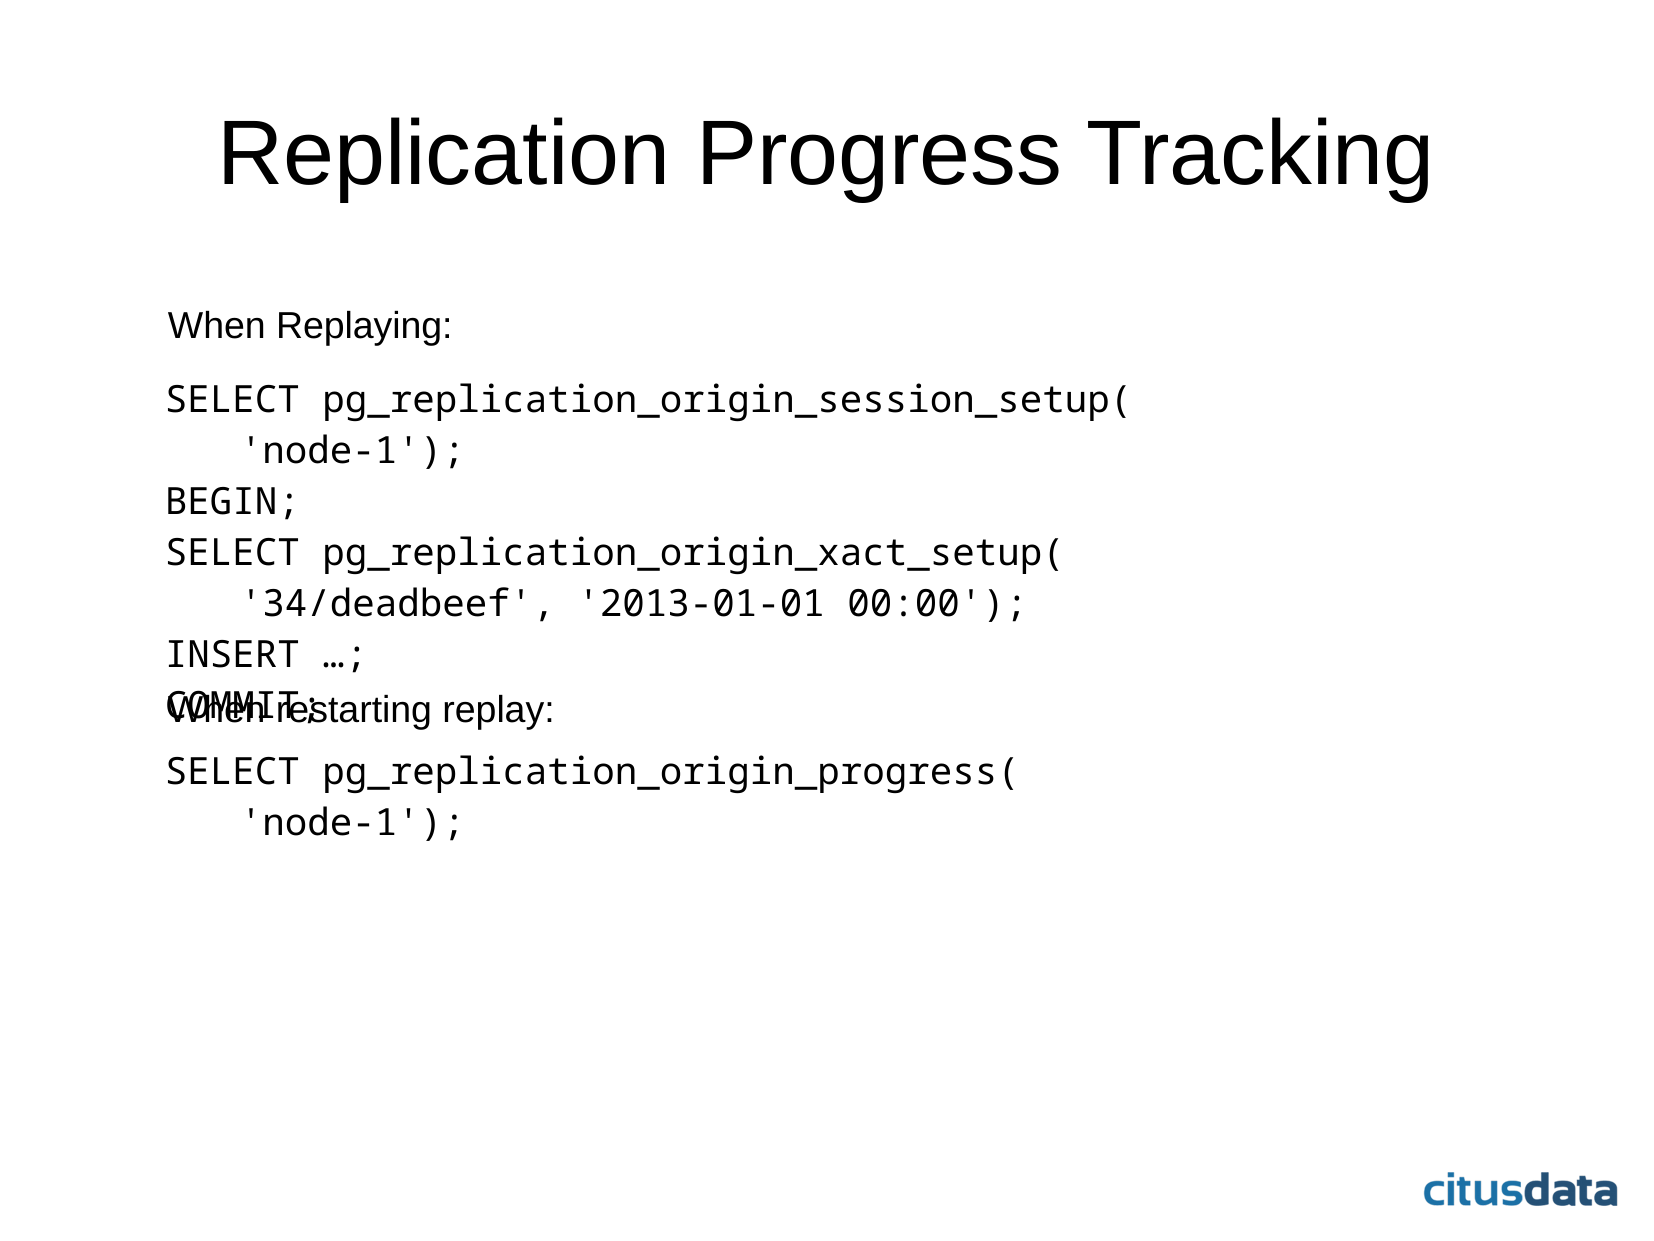

# Replication Progress Tracking
When Replaying:
SELECT pg_replication_origin_session_setup(
	'node-1');
BEGIN;
SELECT pg_replication_origin_xact_setup(
	'34/deadbeef', '2013-01-01 00:00');
INSERT …;
COMMIT;
When restarting replay:
SELECT pg_replication_origin_progress(
	'node-1');